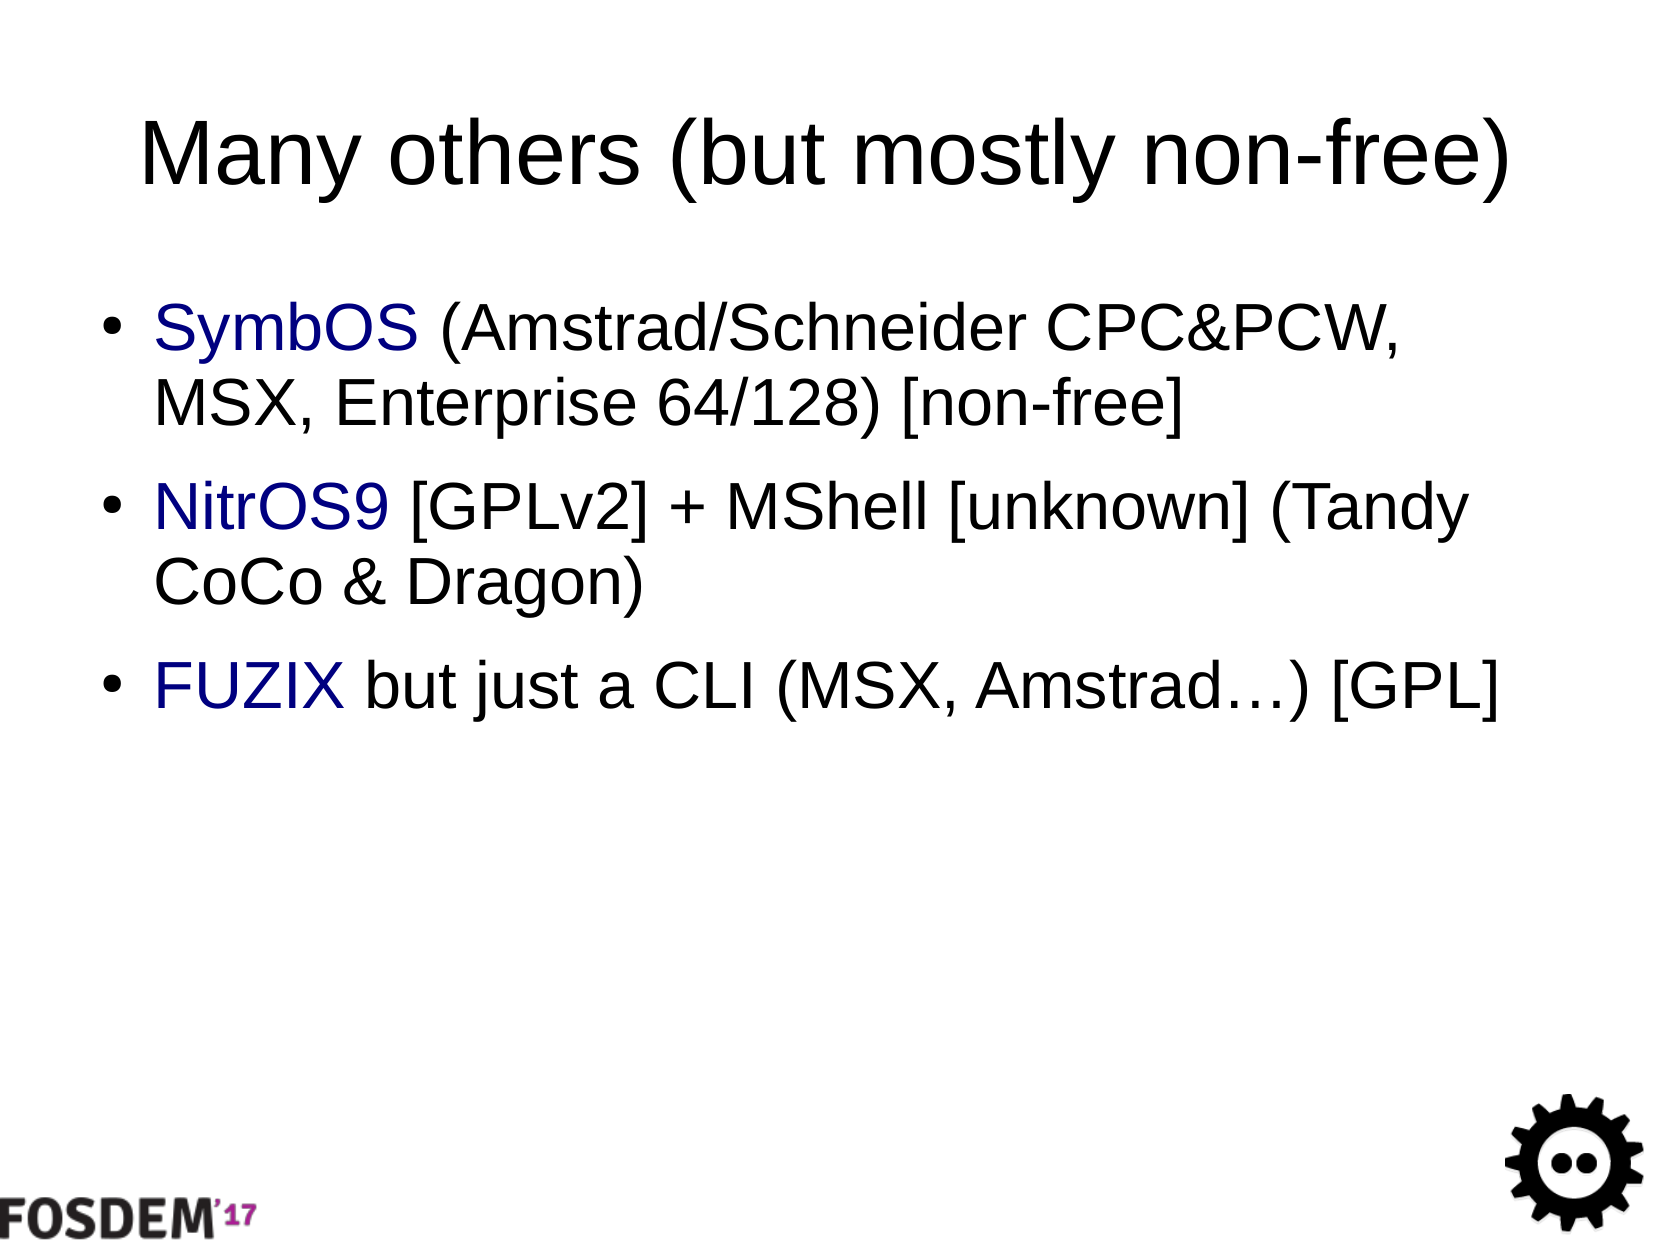

# Many others (but mostly non-free)
SymbOS (Amstrad/Schneider CPC&PCW, MSX, Enterprise 64/128) [non-free]
NitrOS9 [GPLv2] + MShell [unknown] (Tandy CoCo & Dragon)
FUZIX but just a CLI (MSX, Amstrad…) [GPL]